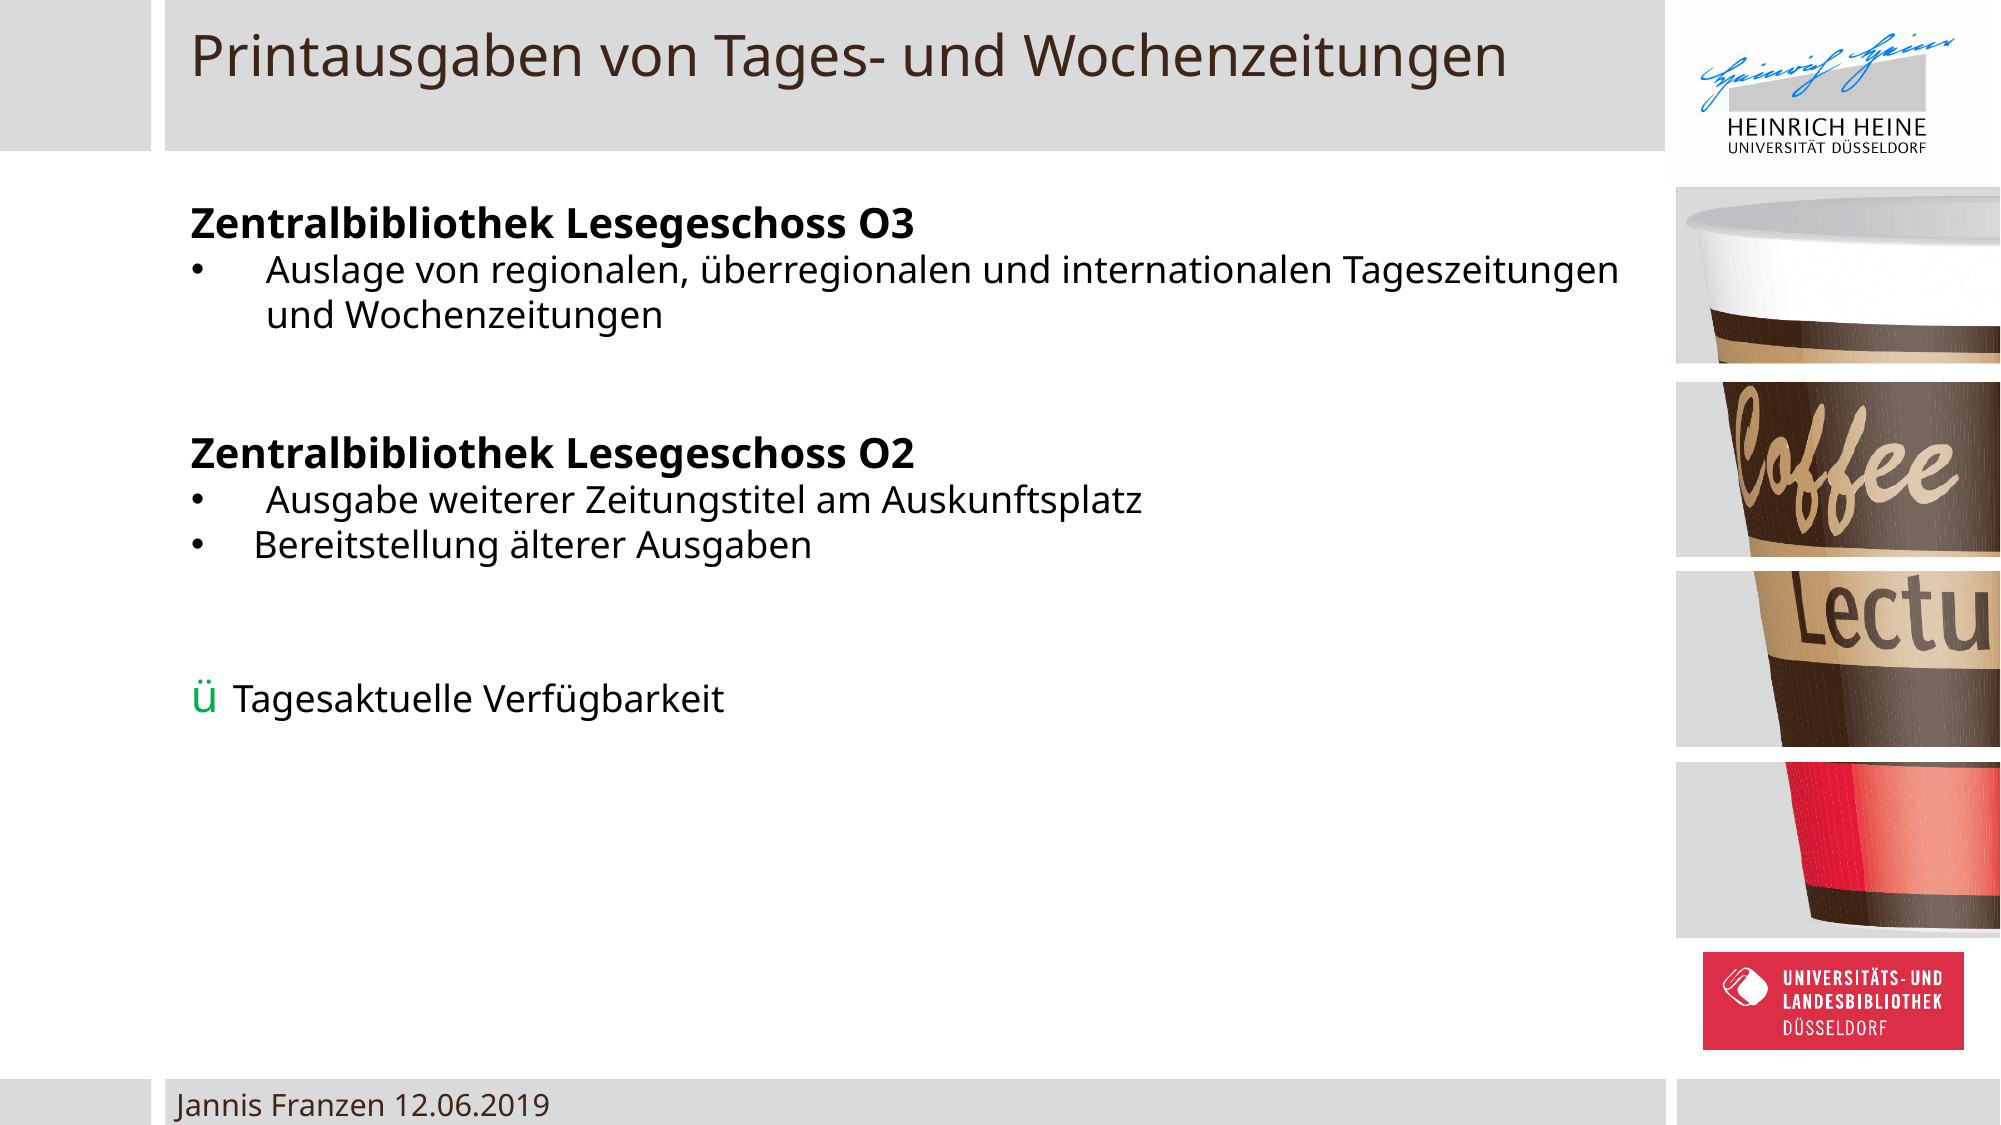

Printausgaben von Tages- und Wochenzeitungen
Zentralbibliothek Lesegeschoss O3
Auslage von regionalen, überregionalen und internationalen Tageszeitungen und Wochenzeitungen
Zentralbibliothek Lesegeschoss O2
Ausgabe weiterer Zeitungstitel am Auskunftsplatz
Bereitstellung älterer Ausgaben
ü Tagesaktuelle Verfügbarkeit
Jannis Franzen 12.06.2019